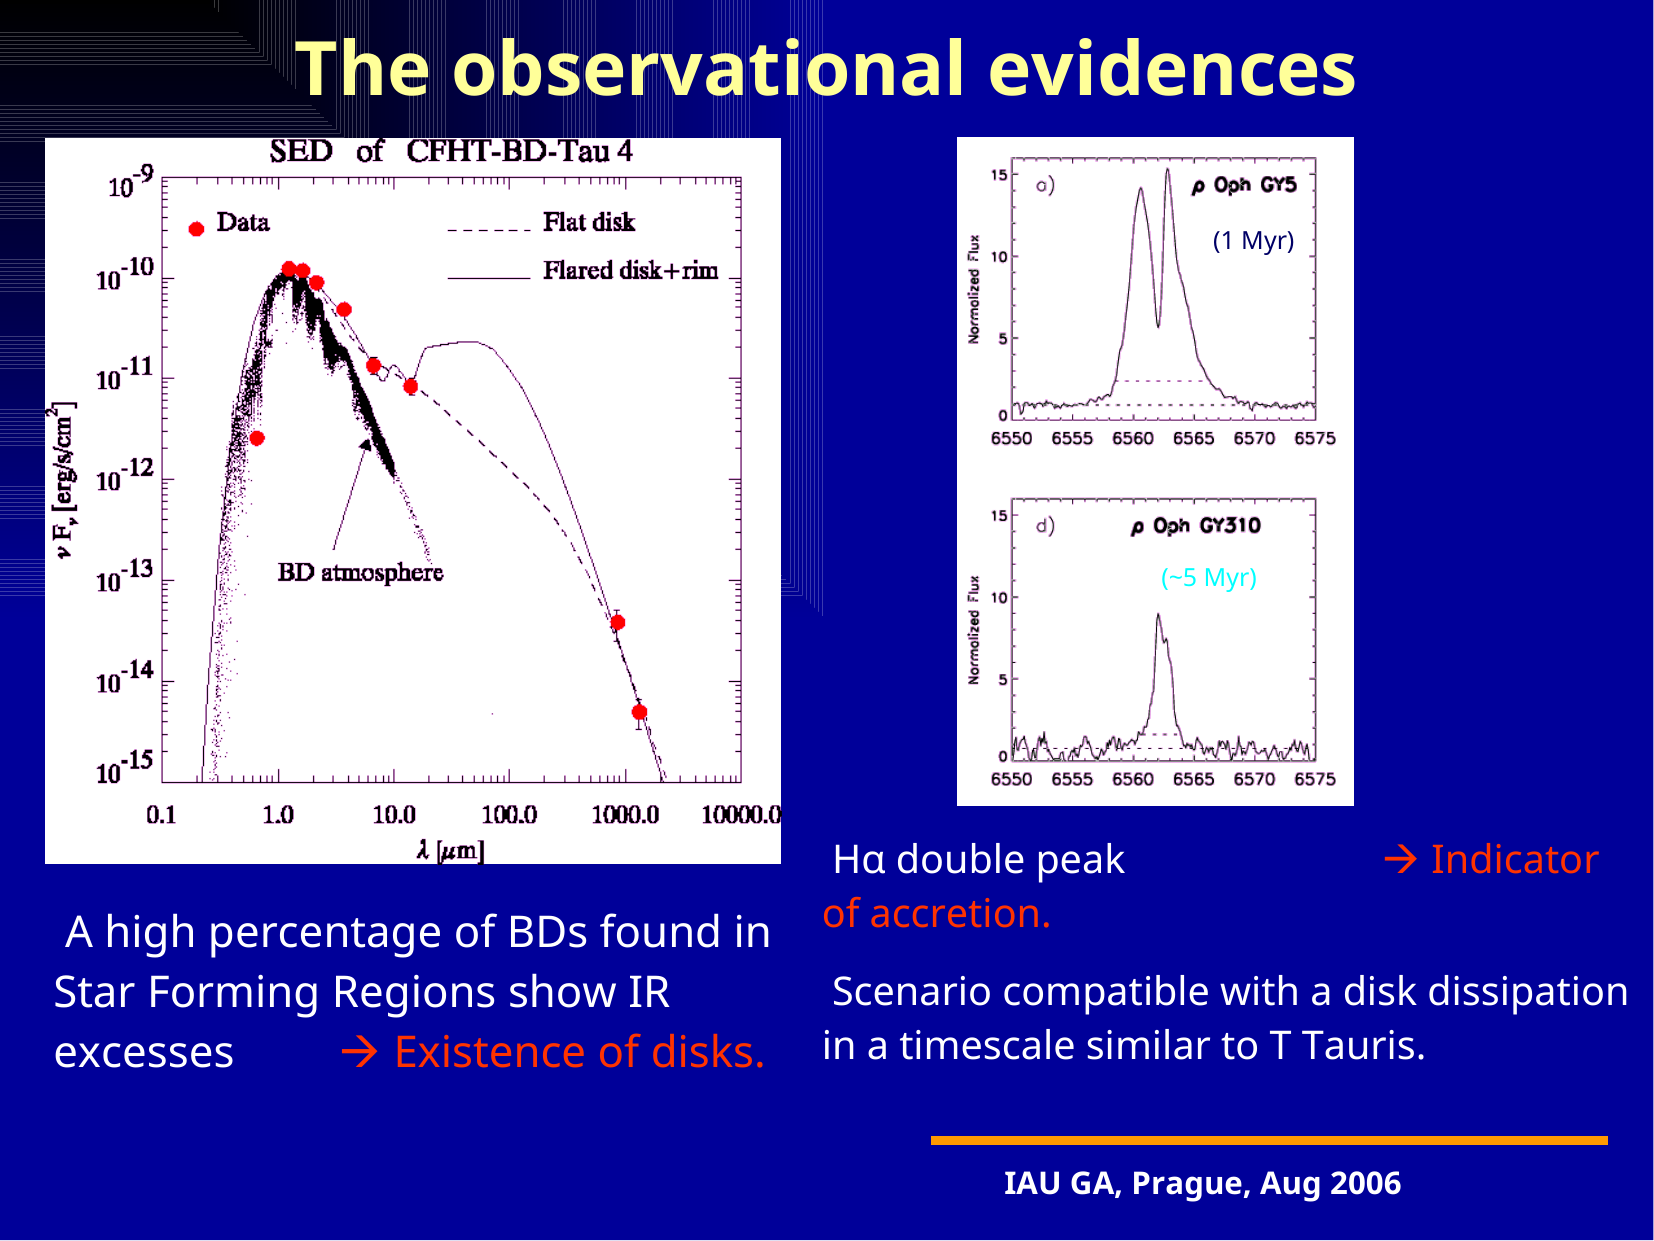

# The observational evidences
(1 Myr)
(~5 Myr)
 Hα double peak  Indicator of accretion.
 Scenario compatible with a disk dissipation in a timescale similar to T Tauris.
 A high percentage of BDs found in Star Forming Regions show IR excesses  Existence of disks.
	IAU GA, Prague, Aug 2006